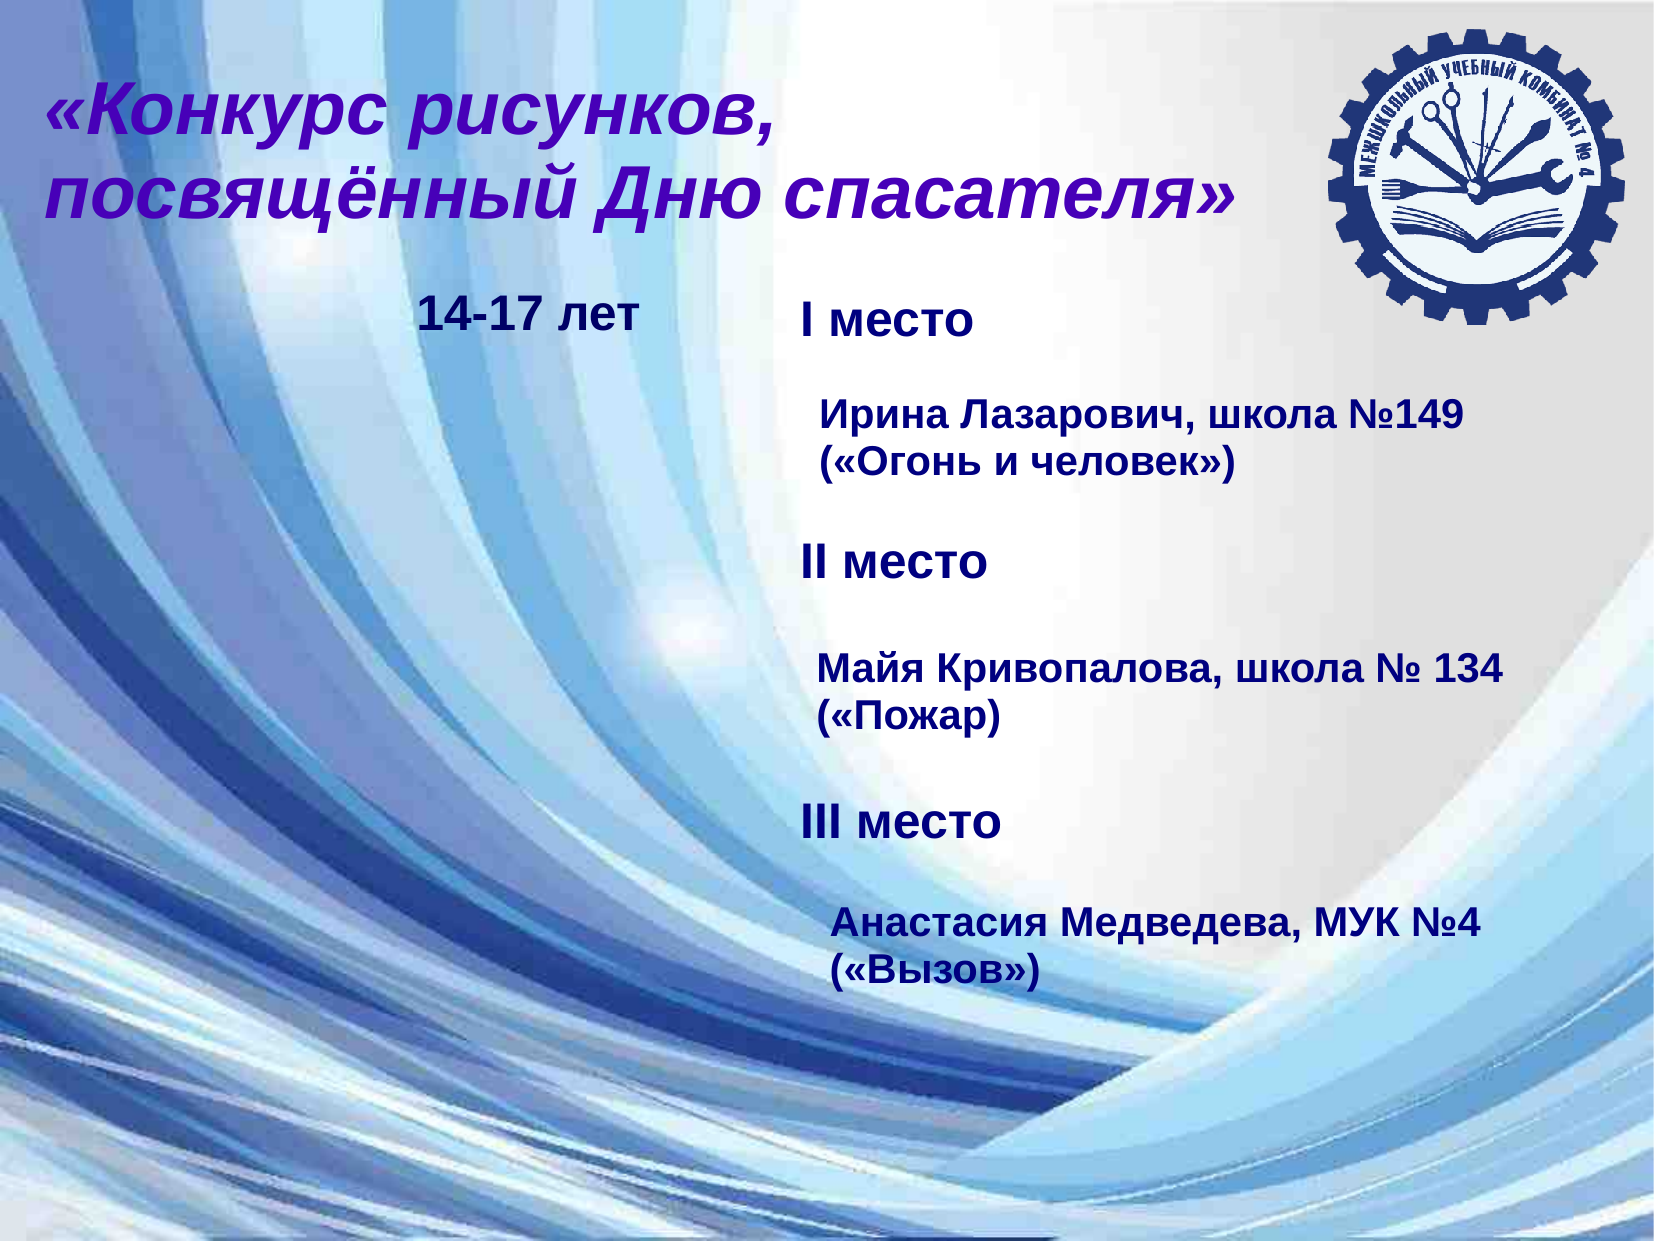

«Конкурс рисунков, посвящённый Дню спасателя»
14-17 лет
I место
Ирина Лазарович, школа №149
(«Огонь и человек»)
II место
Майя Кривопалова, школа № 134
(«Пожар)
III место
Анастасия Медведева, МУК №4
(«Вызов»)